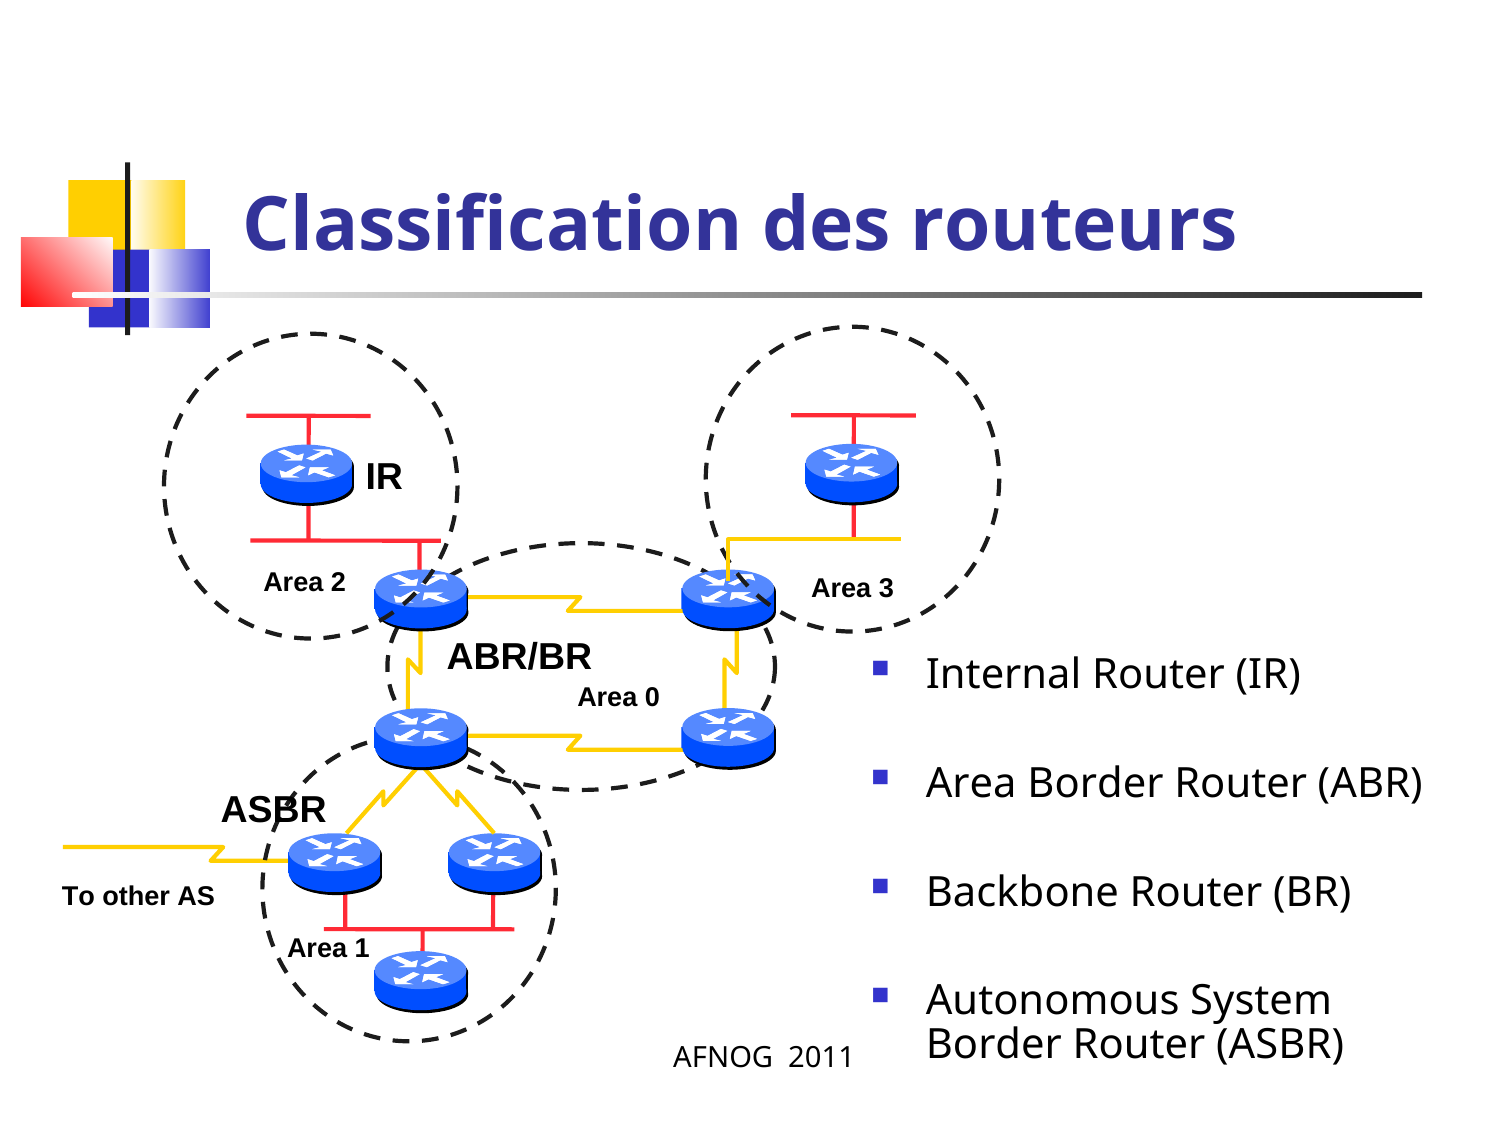

# Classification des routeurs
IR
Area 2
Area 3
ABR/BR
Area 0
ASBR
To other AS
Internal Router (IR)‏
Area Border Router (ABR)‏
Backbone Router (BR)‏
Autonomous System Border Router (ASBR)‏
Area 1
AFNOG 2011